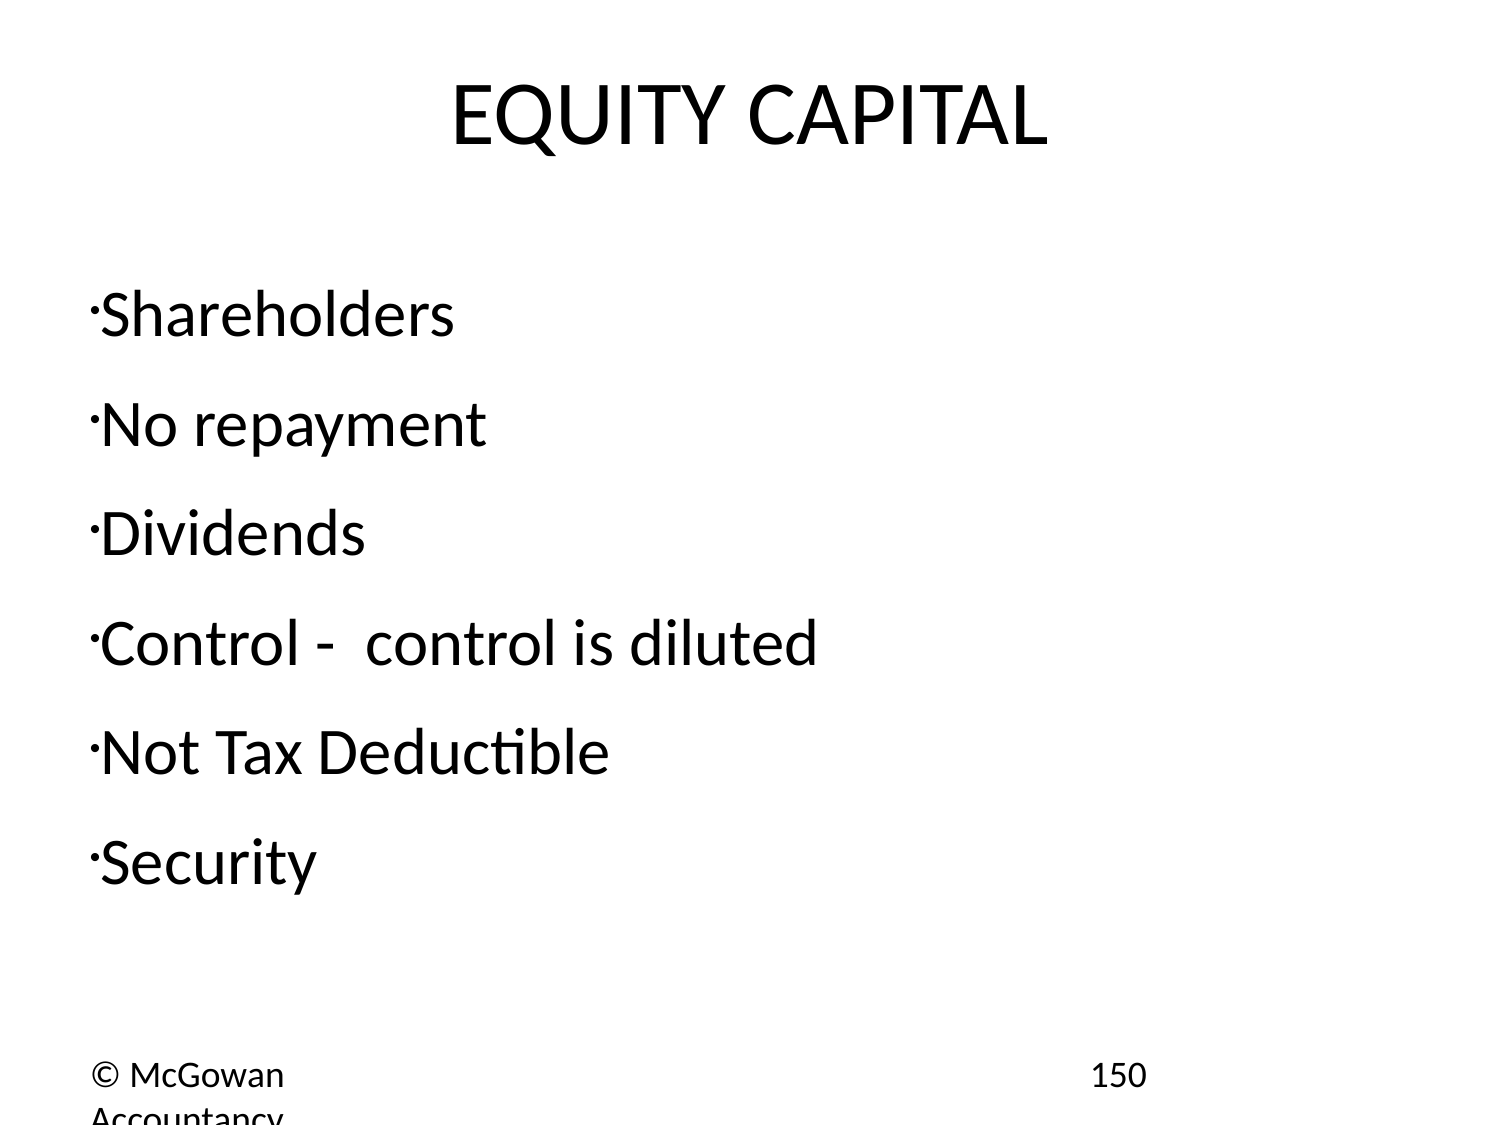

# EQUITY CAPITAL
Shareholders
No repayment
Dividends
Control - control is diluted
Not Tax Deductible
Security
© McGowan Accountancy Services
150